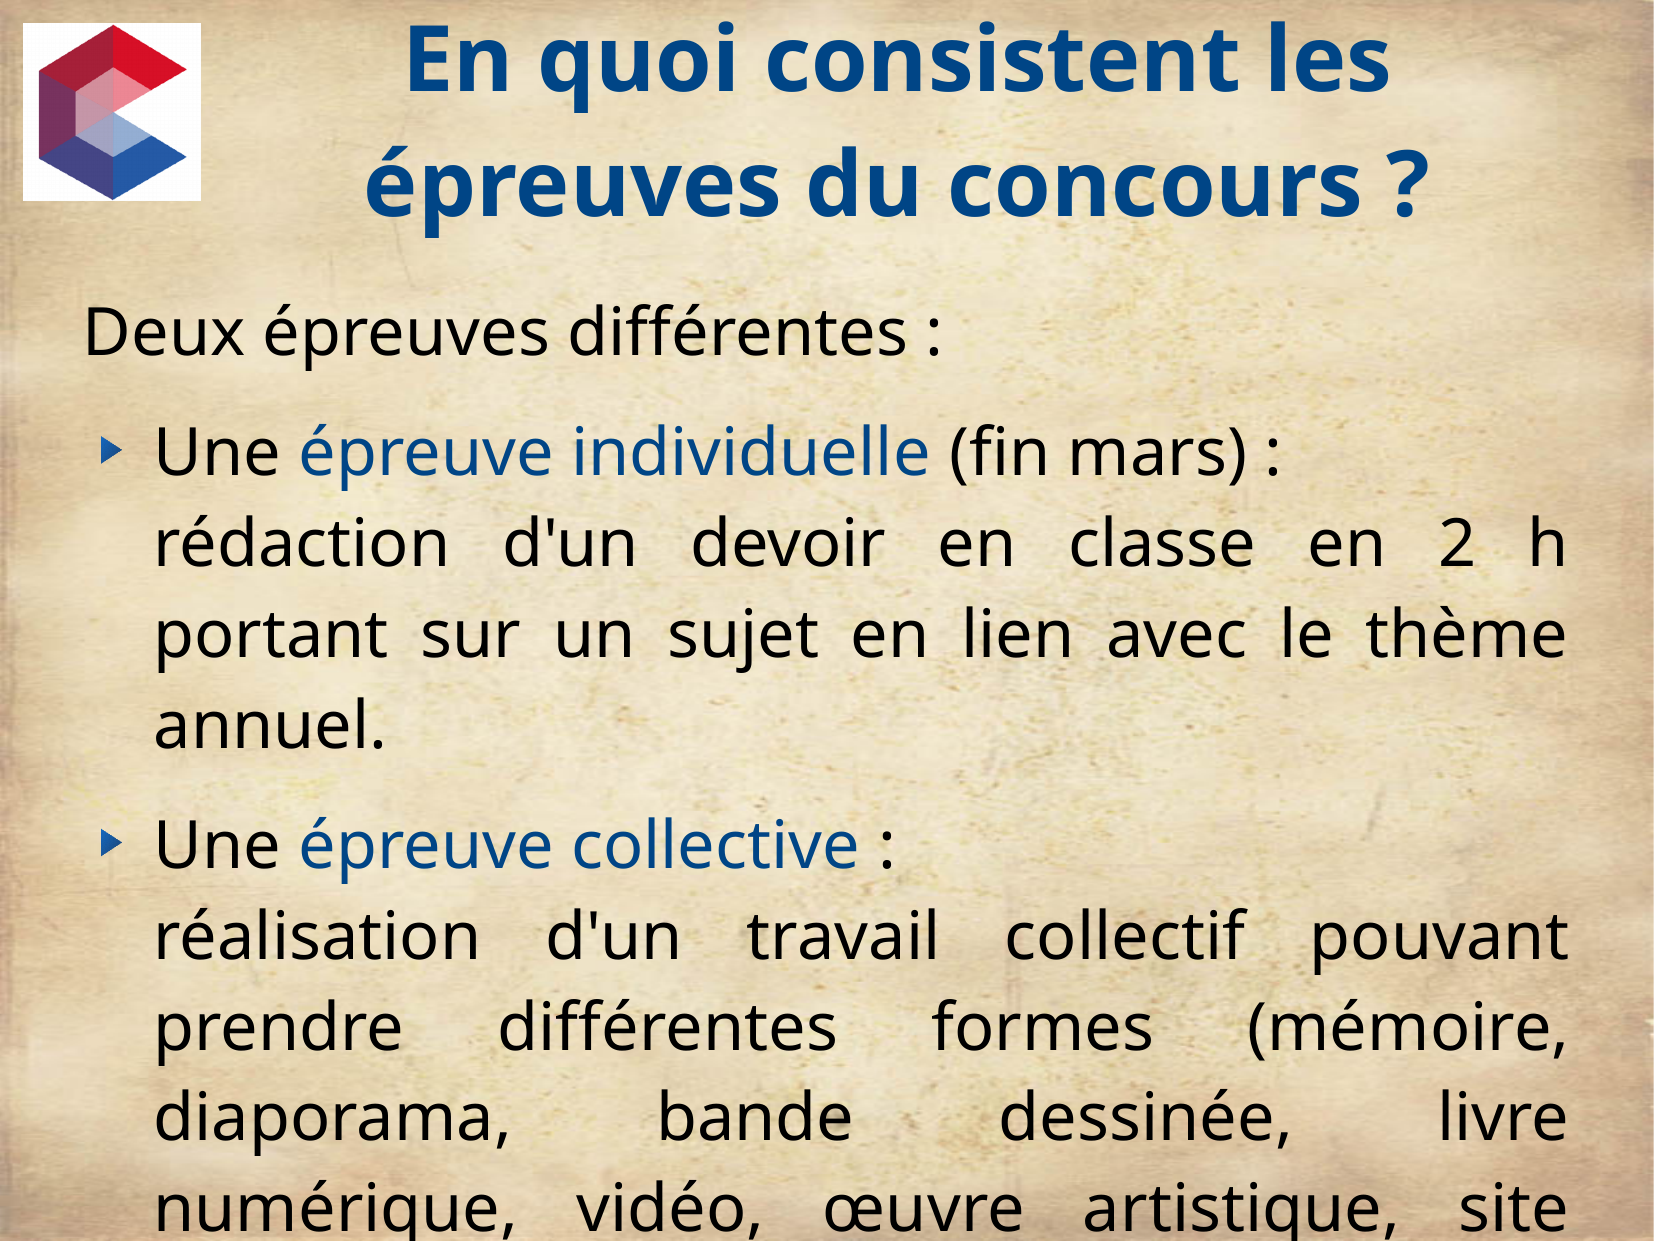

# En quoi consistent les épreuves du concours ?
Deux épreuves différentes :
Une épreuve individuelle (fin mars) :
rédaction d'un devoir en classe en 2 h portant sur un sujet en lien avec le thème annuel.
Une épreuve collective :
réalisation d'un travail collectif pouvant prendre différentes formes (mémoire, diaporama, bande dessinée, livre numérique, vidéo, œuvre artistique, site internet, exposition avec des panneaux...)